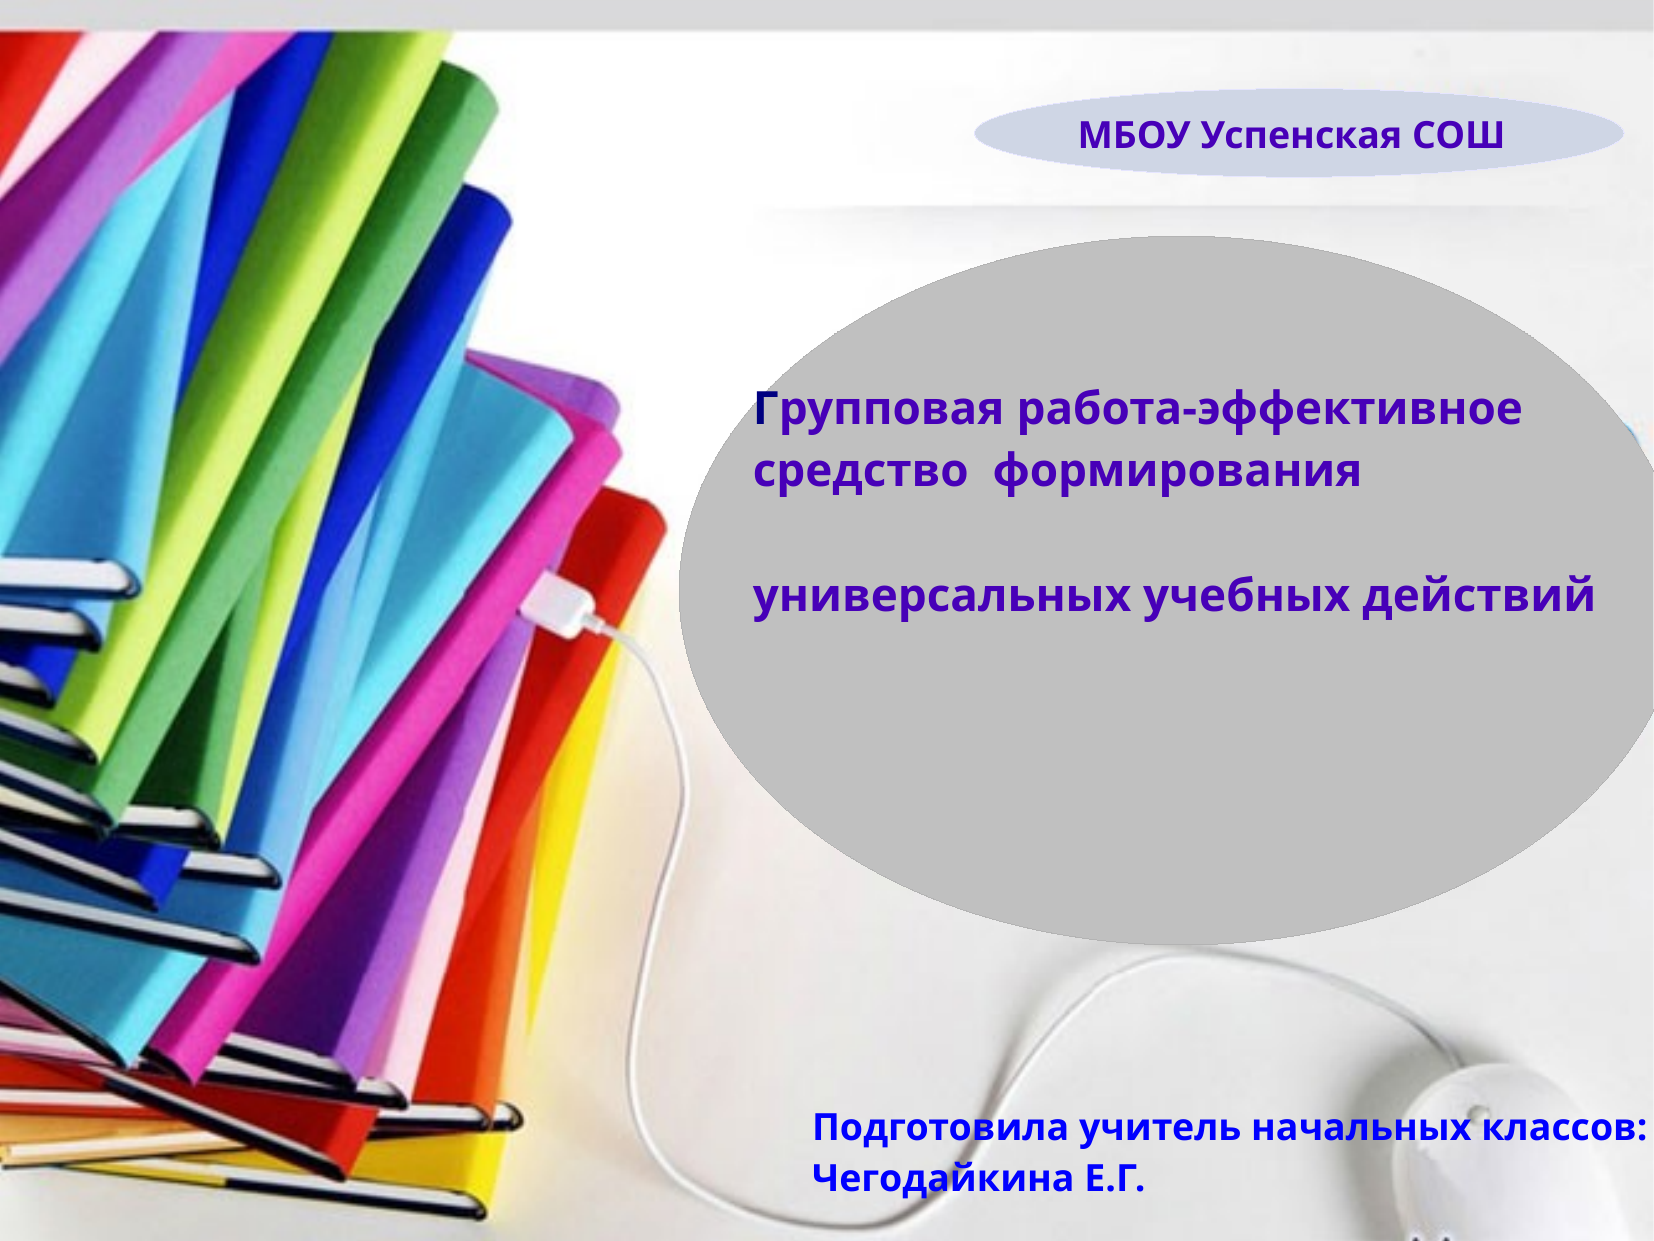

МБОУ Успенская СОШ
Групповая работа-эффективное
средство формирования
универсальных учебных действий
Подготовила учитель начальных классов:
Чегодайкина Е.Г.